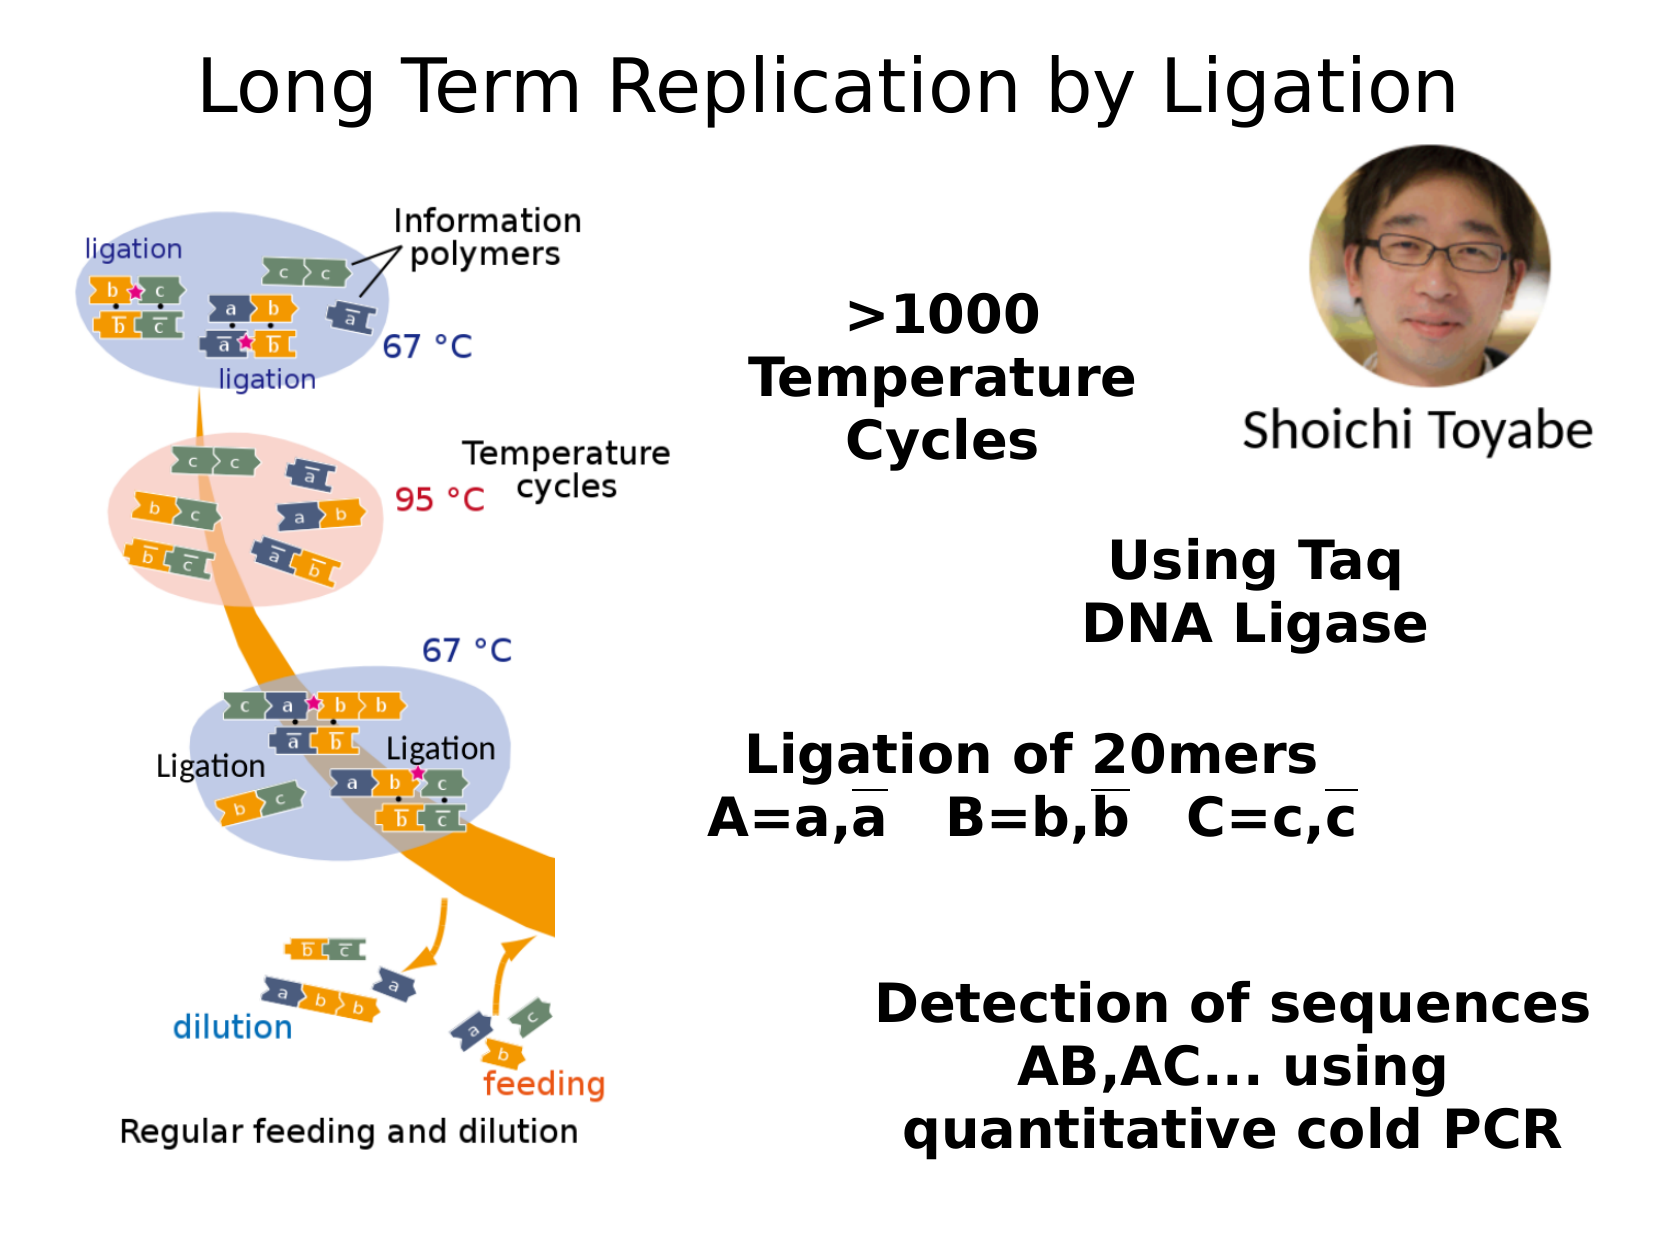

Long Term Replication by Ligation
# >1000 Temperature Cycles
Using Taq DNA Ligase
Ligation of 20mers
A=a,a B=b,b C=c,c
Detection of sequences AB,AC... using quantitative cold PCR